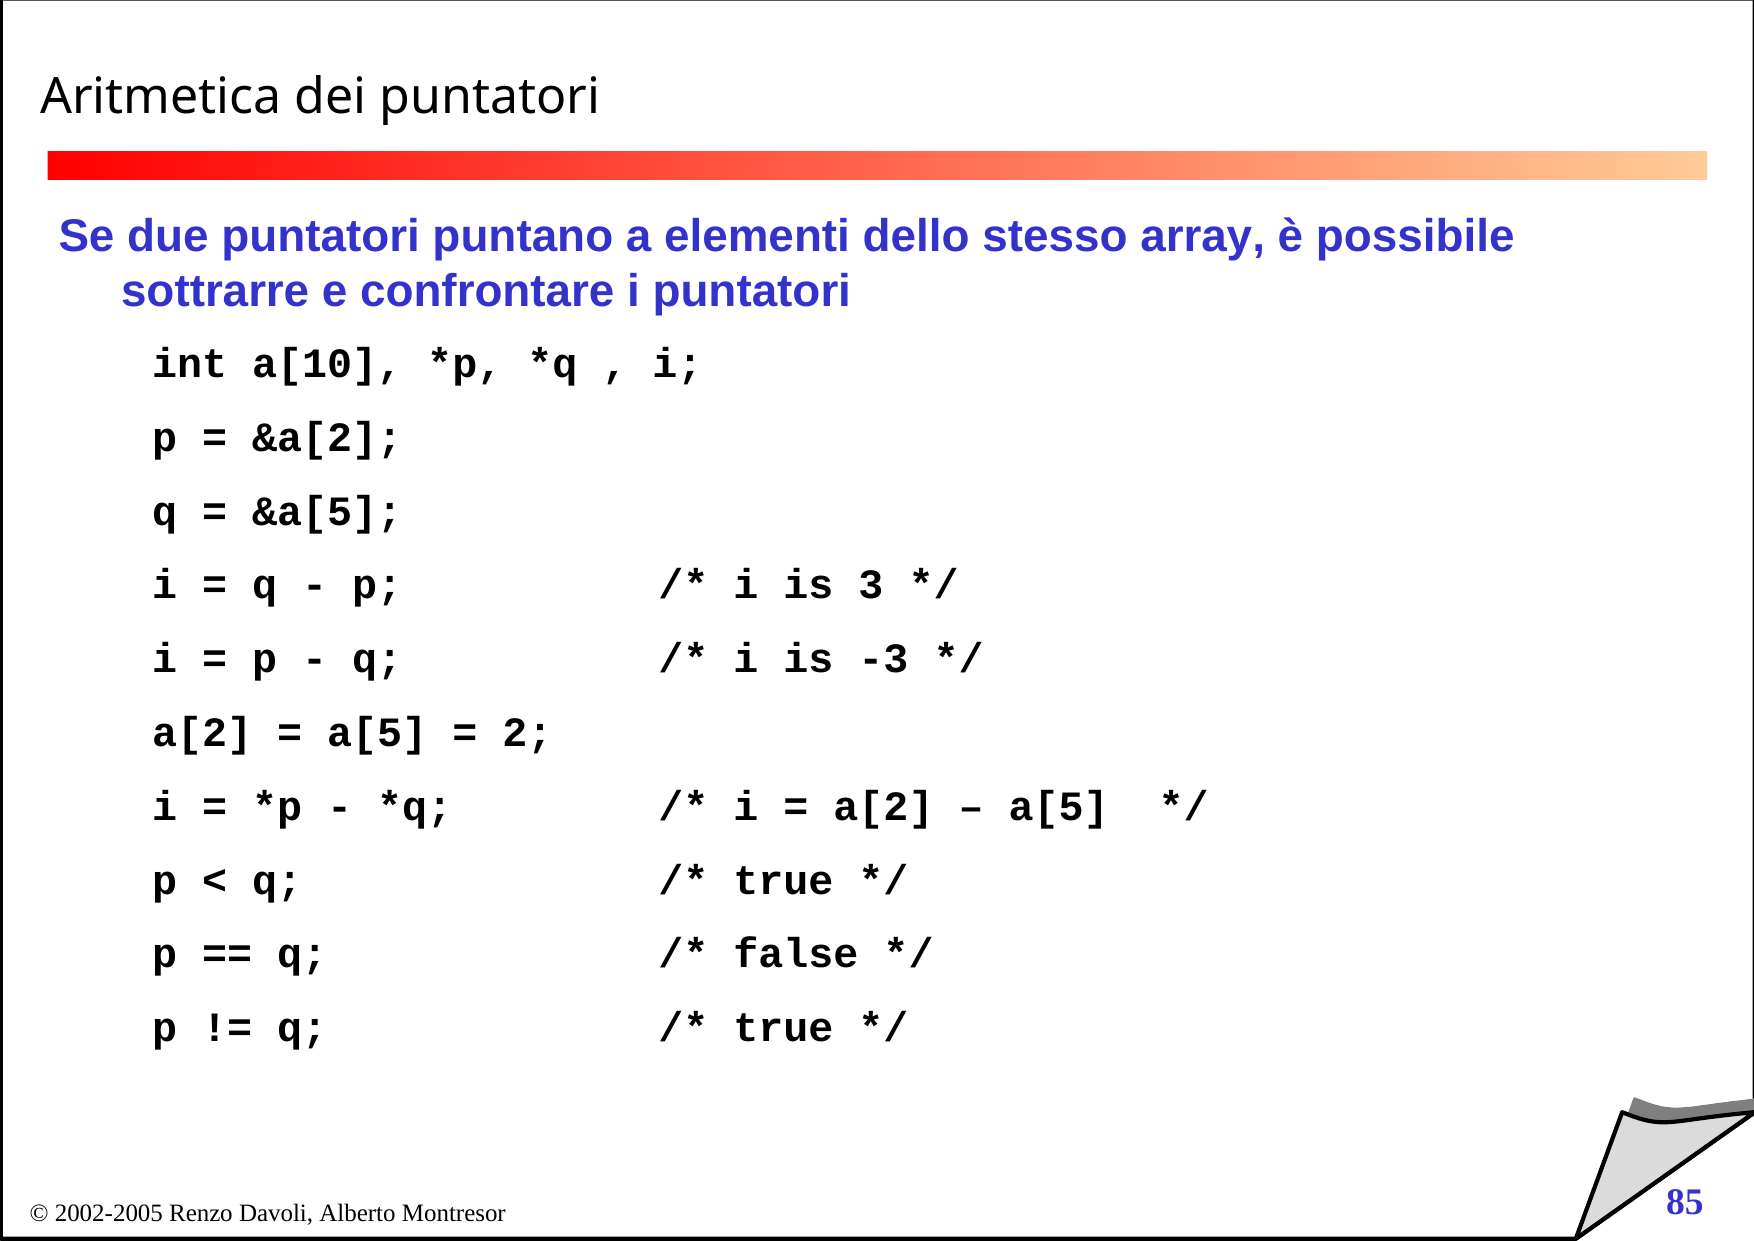

# Aritmetica dei puntatori
Se due puntatori puntano a elementi dello stesso array, è possibile sottrarre e confrontare i puntatori
int a[10], *p, *q , i;
p = &a[2];
q = &a[5];
i = q - p;		/* i is 3 */
i = p - q;		/* i is -3 */
a[2] = a[5] = 2;
i = *p - *q;		/* i = a[2] – a[5] */
p < q;			/* true */
p == q;			/* false */
p != q;			/* true */